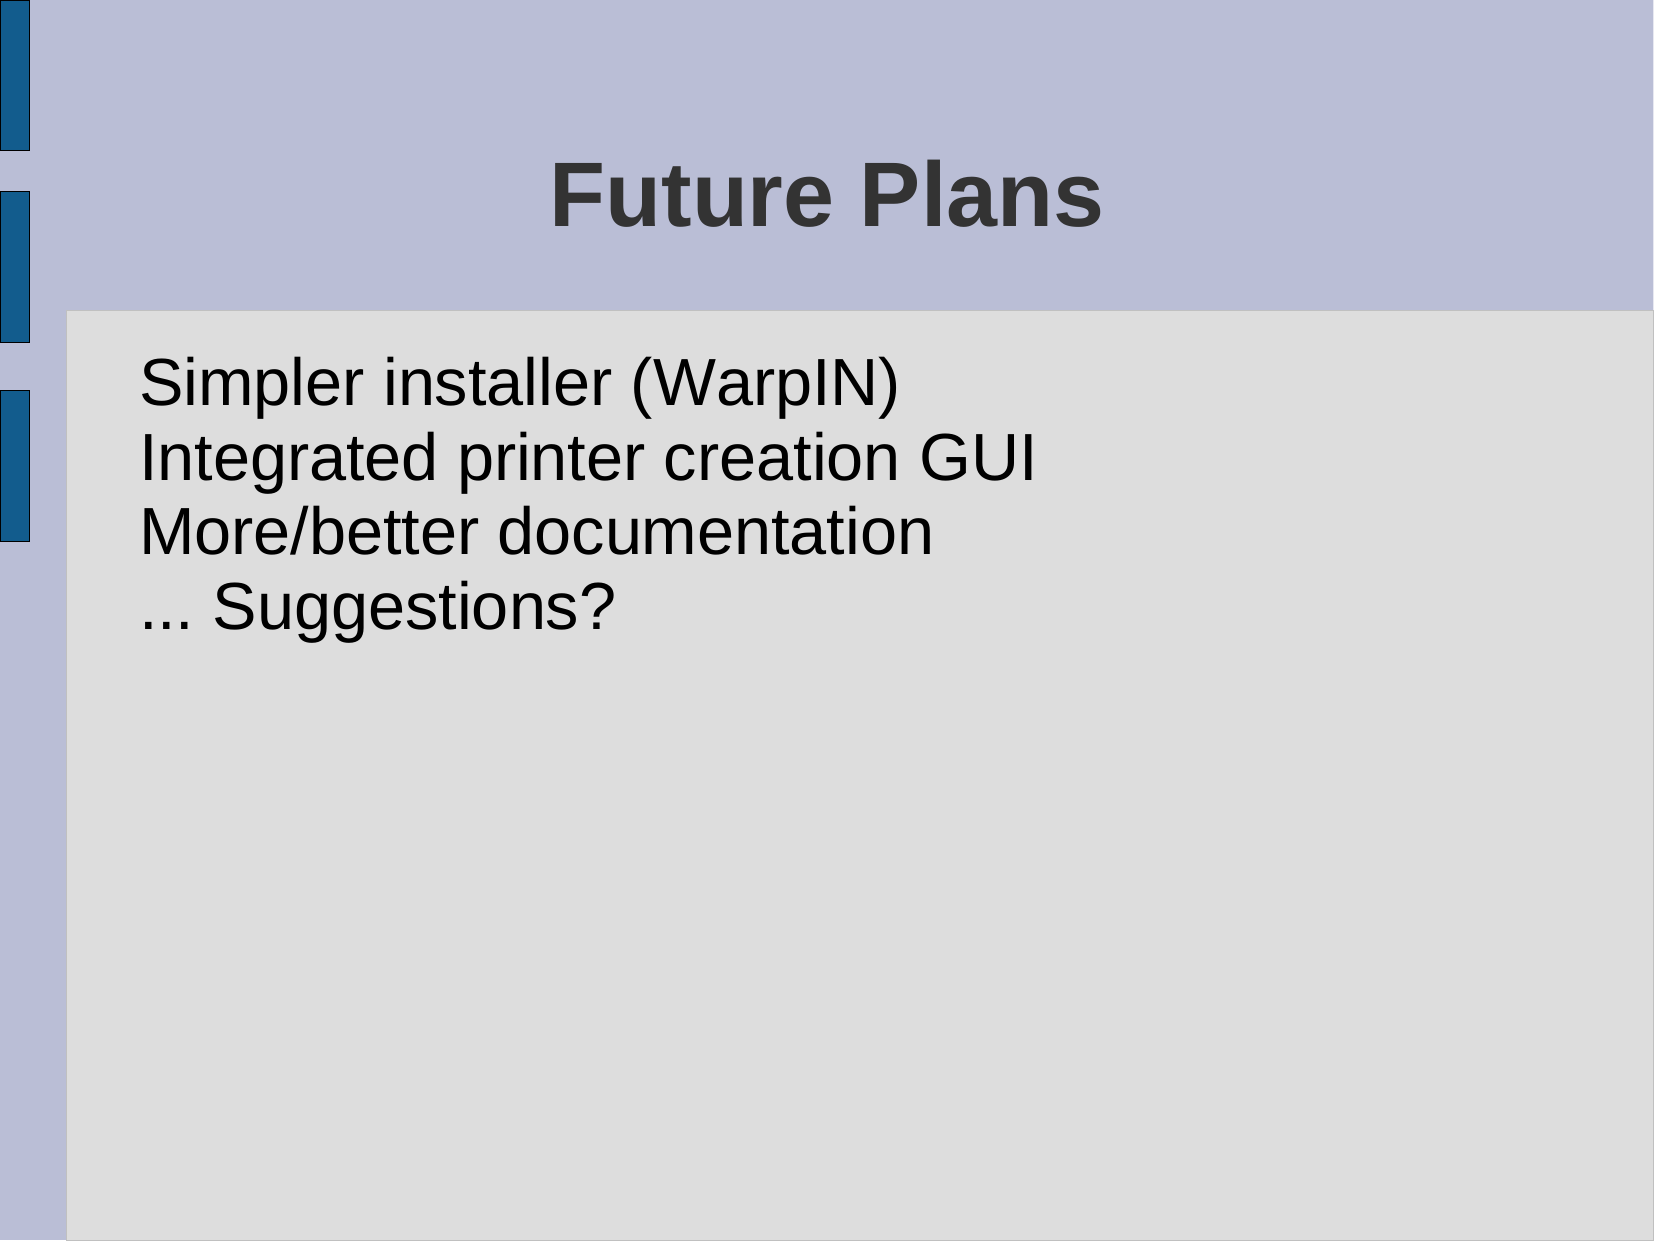

# Future Plans
Simpler installer (WarpIN)
Integrated printer creation GUI
More/better documentation
... Suggestions?